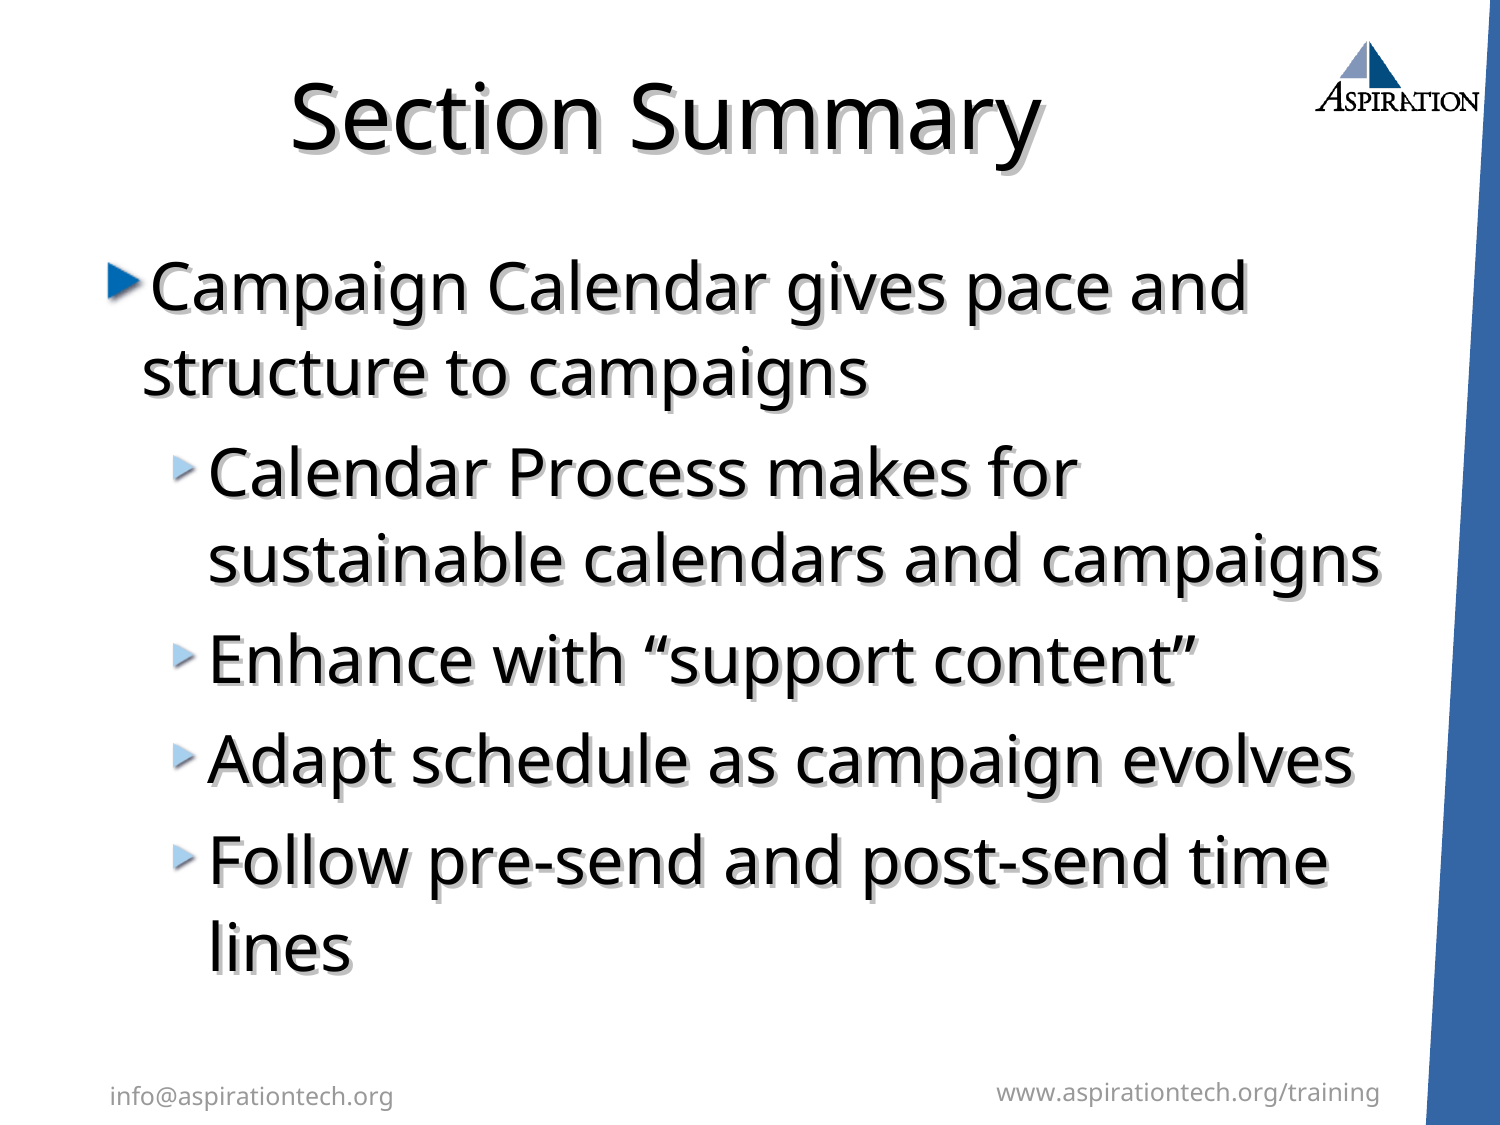

# Section Summary
Campaign Calendar gives pace and structure to campaigns
Calendar Process makes for sustainable calendars and campaigns
Enhance with “support content”
Adapt schedule as campaign evolves
Follow pre-send and post-send time lines